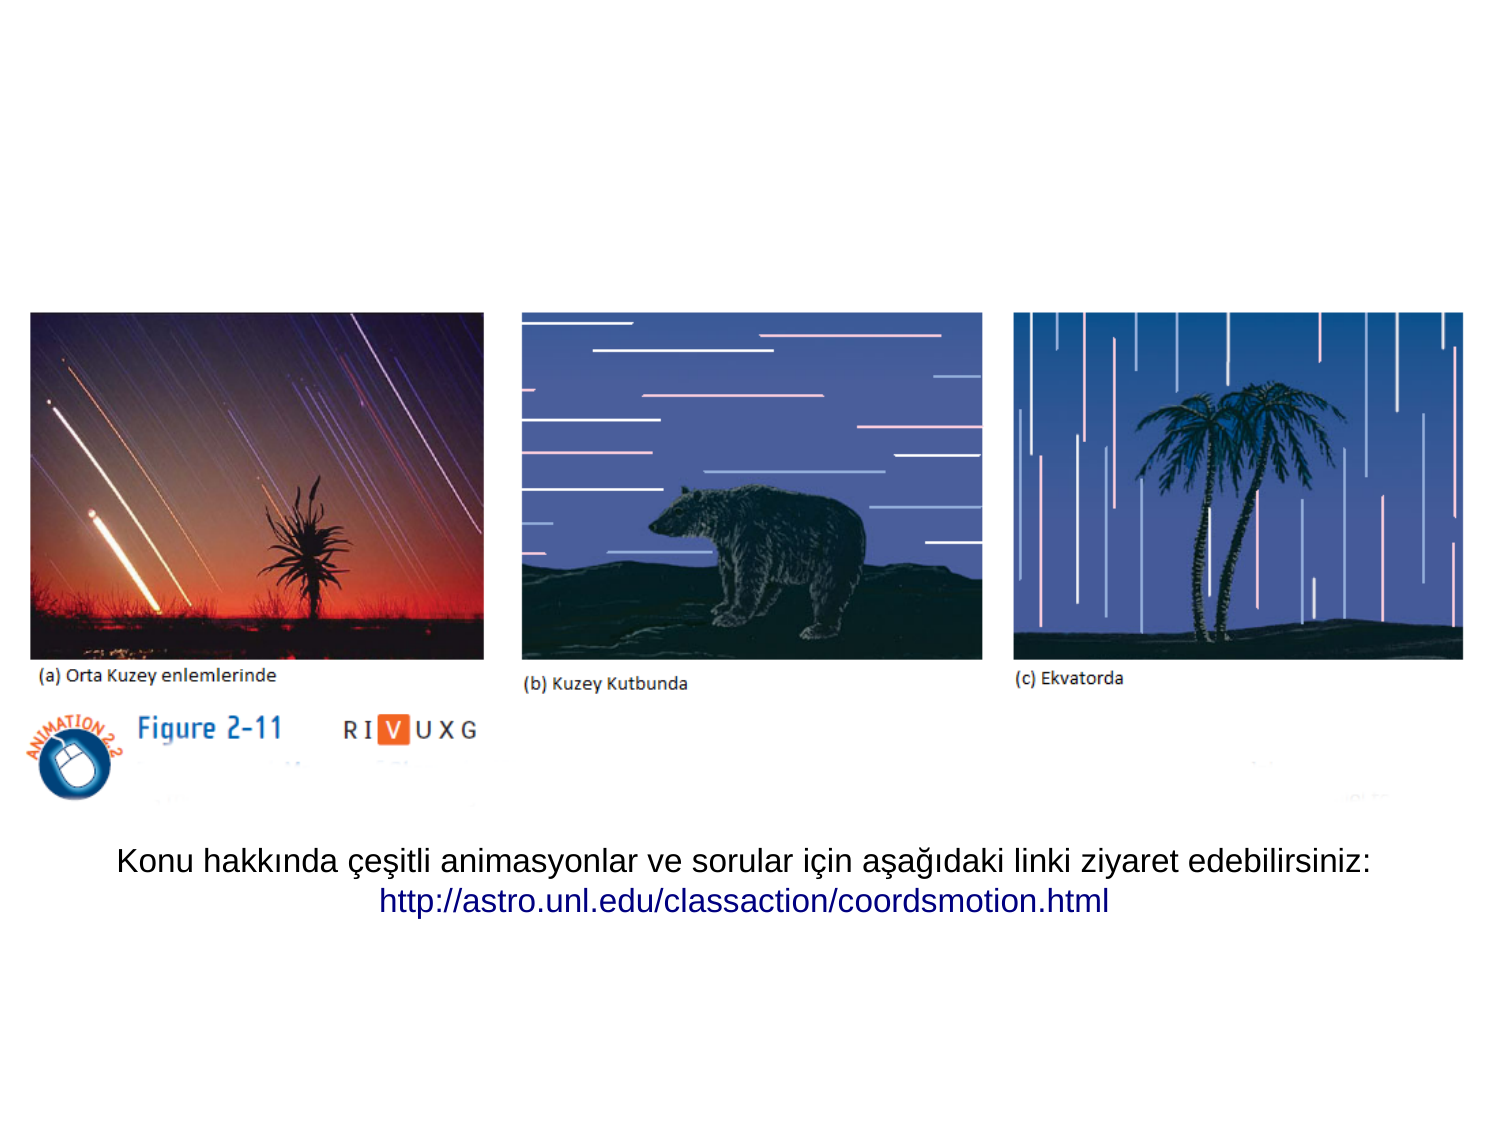

Konu hakkında çeşitli animasyonlar ve sorular için aşağıdaki linki ziyaret edebilirsiniz: http://astro.unl.edu/classaction/coordsmotion.html